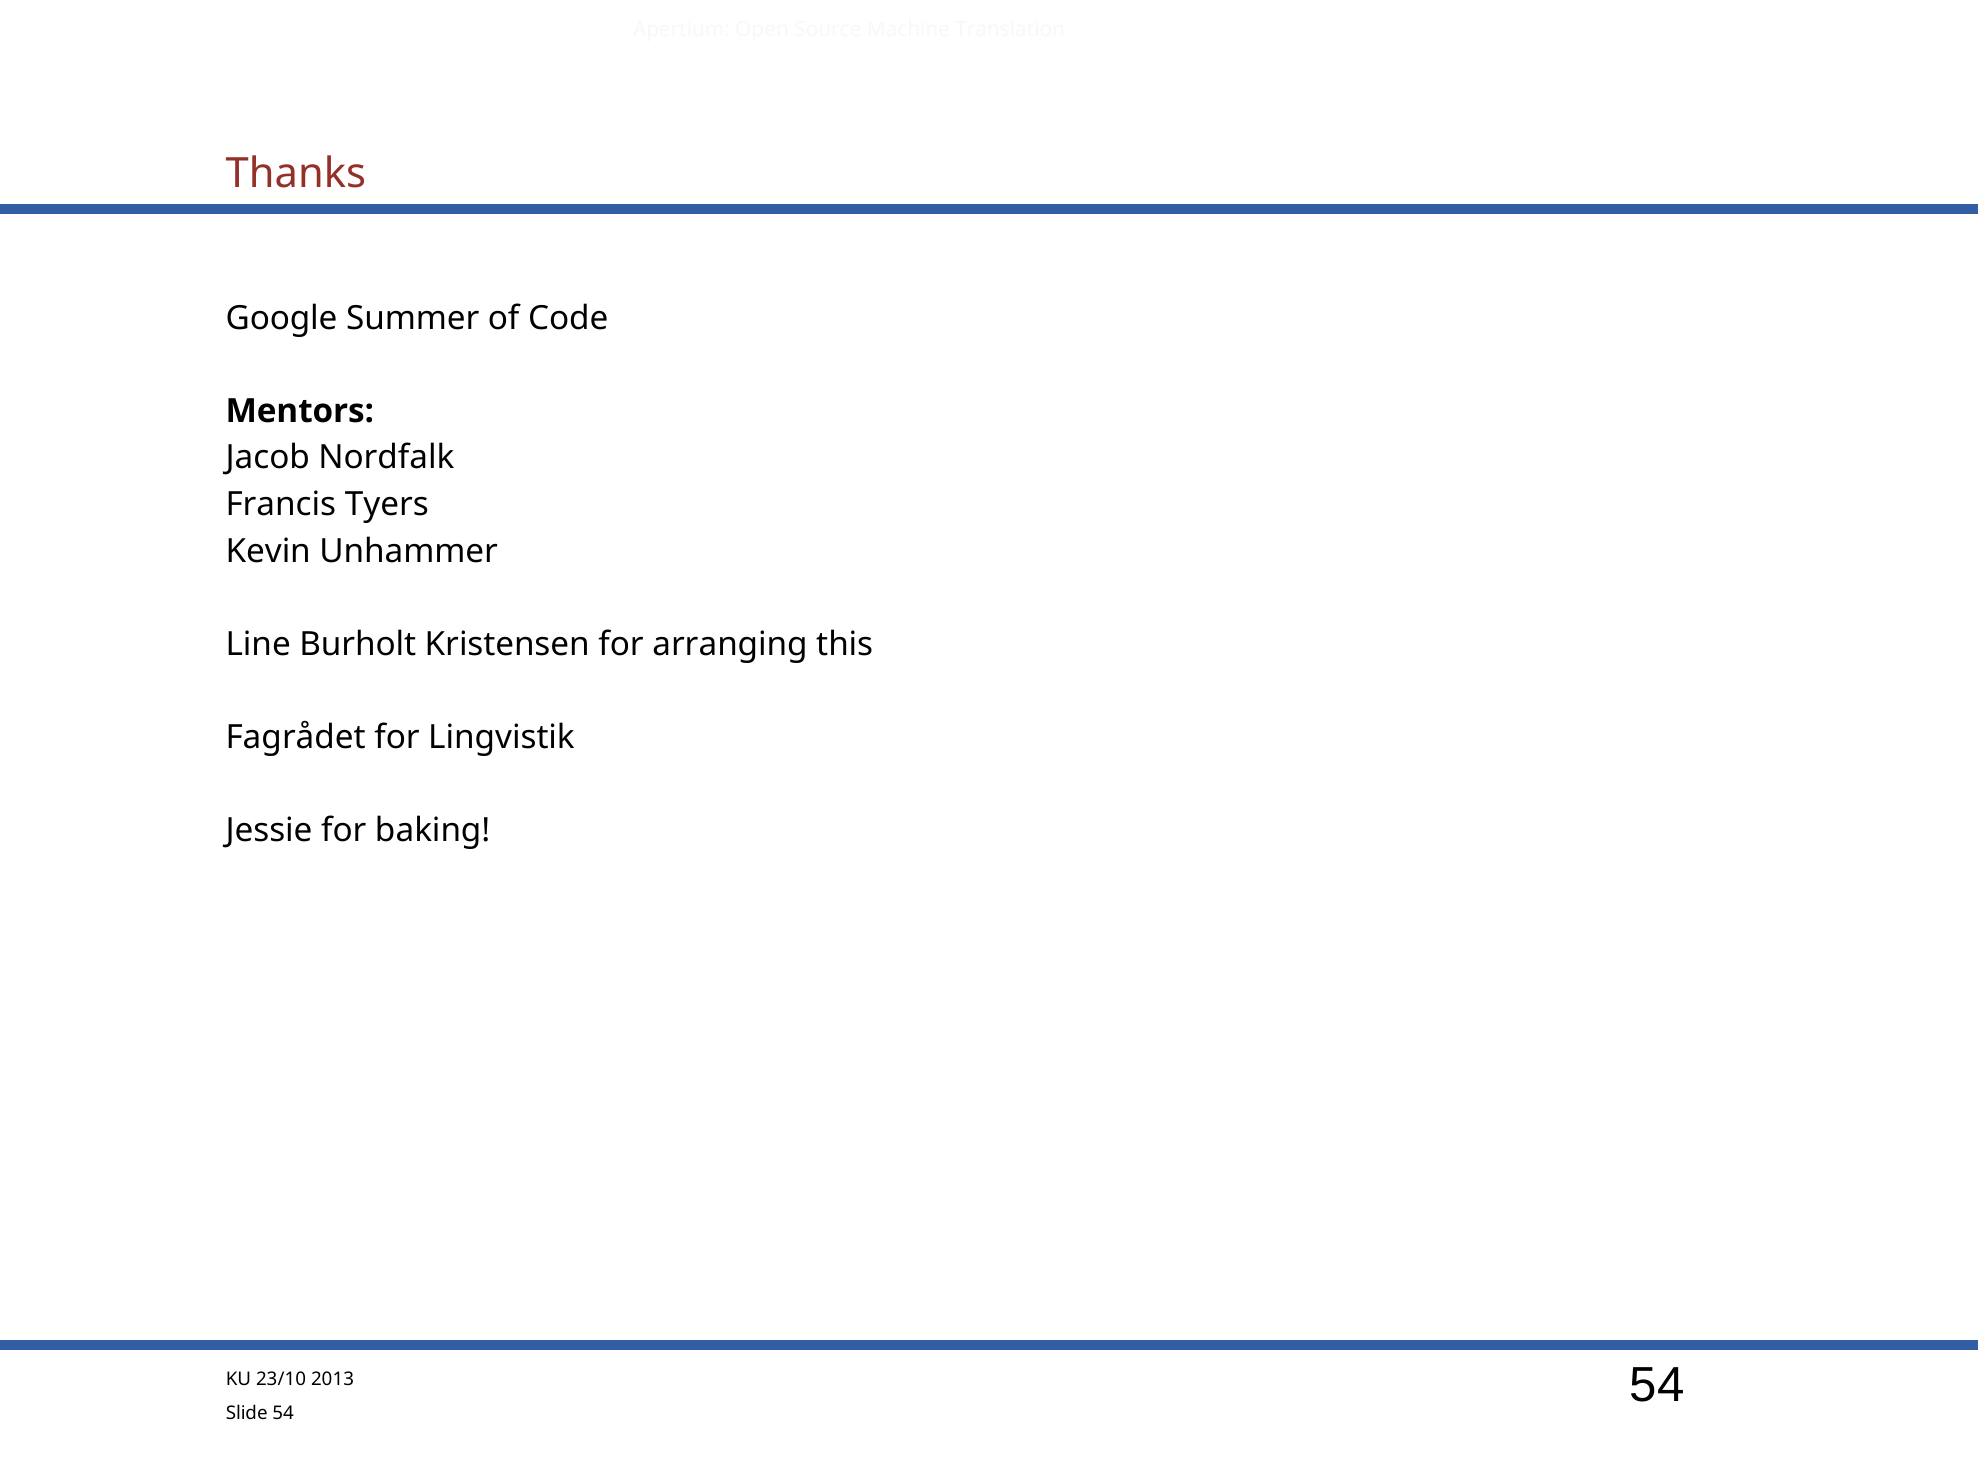

Apertium: Open Source Machine Translation
# Thanks
Google Summer of Code
Mentors:
Jacob Nordfalk
Francis Tyers
Kevin Unhammer
Line Burholt Kristensen for arranging this
Fagrådet for Lingvistik
Jessie for baking!
KU 23/10 2013
Slide